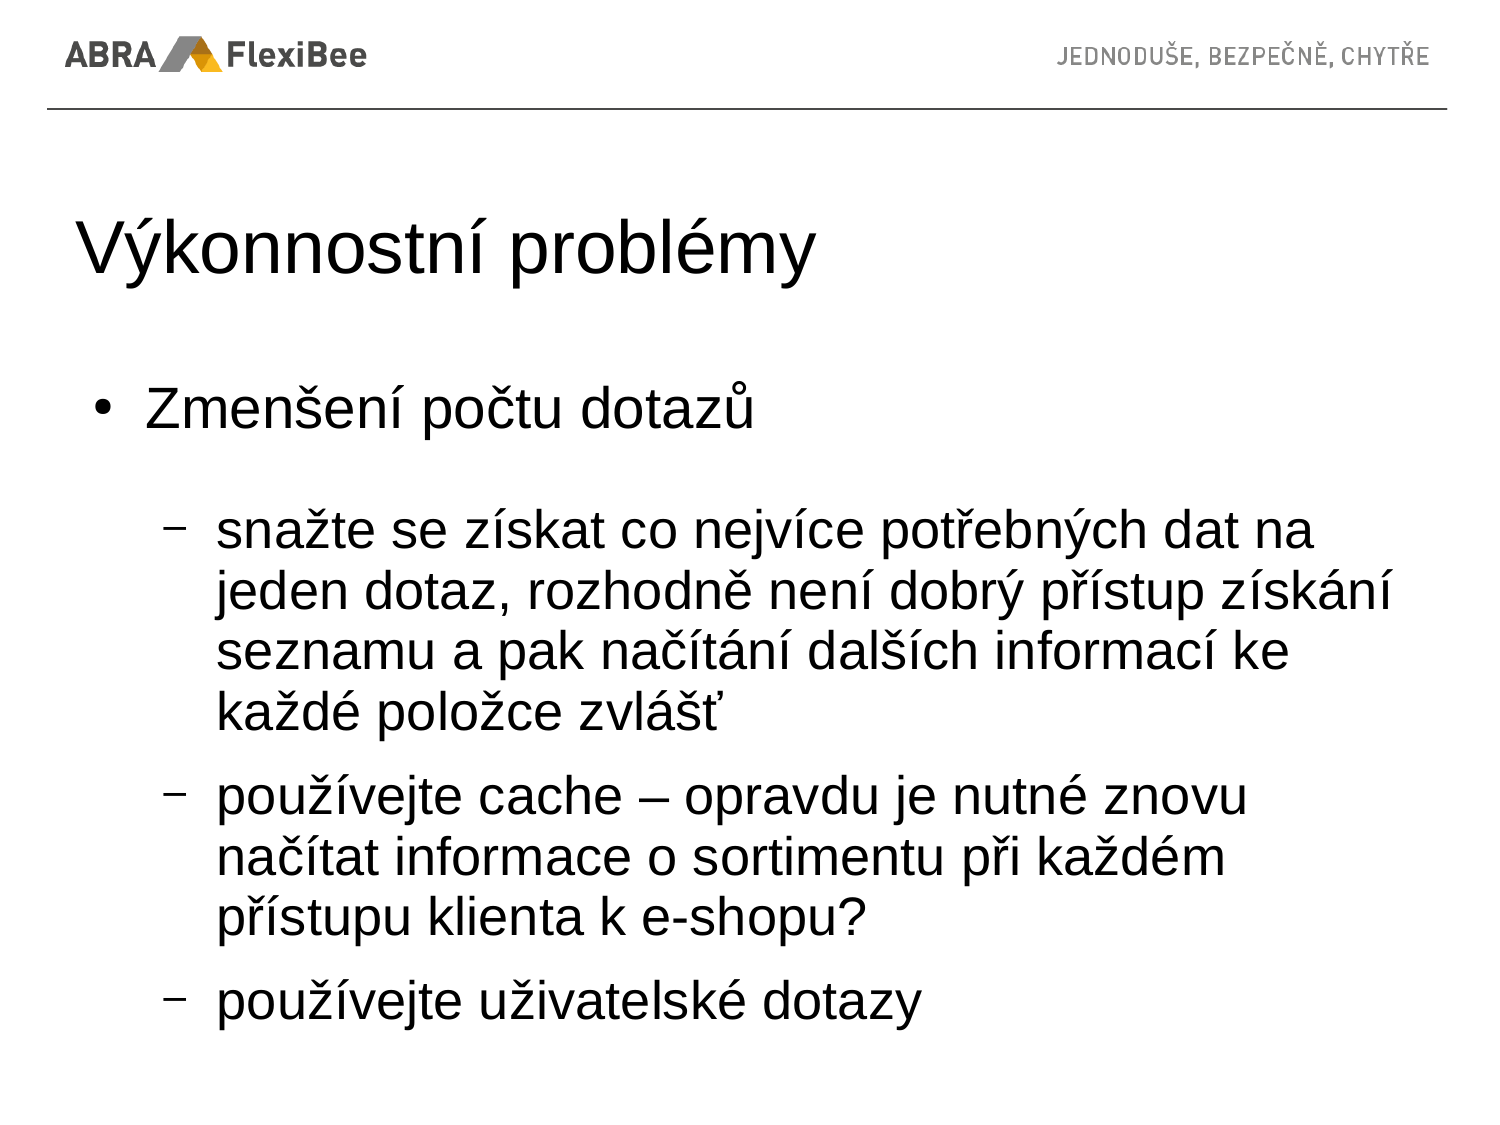

# Výkonnostní problémy
Zmenšení počtu dotazů
snažte se získat co nejvíce potřebných dat na jeden dotaz, rozhodně není dobrý přístup získání seznamu a pak načítání dalších informací ke každé položce zvlášť
používejte cache – opravdu je nutné znovu načítat informace o sortimentu při každém přístupu klienta k e-shopu?
používejte uživatelské dotazy